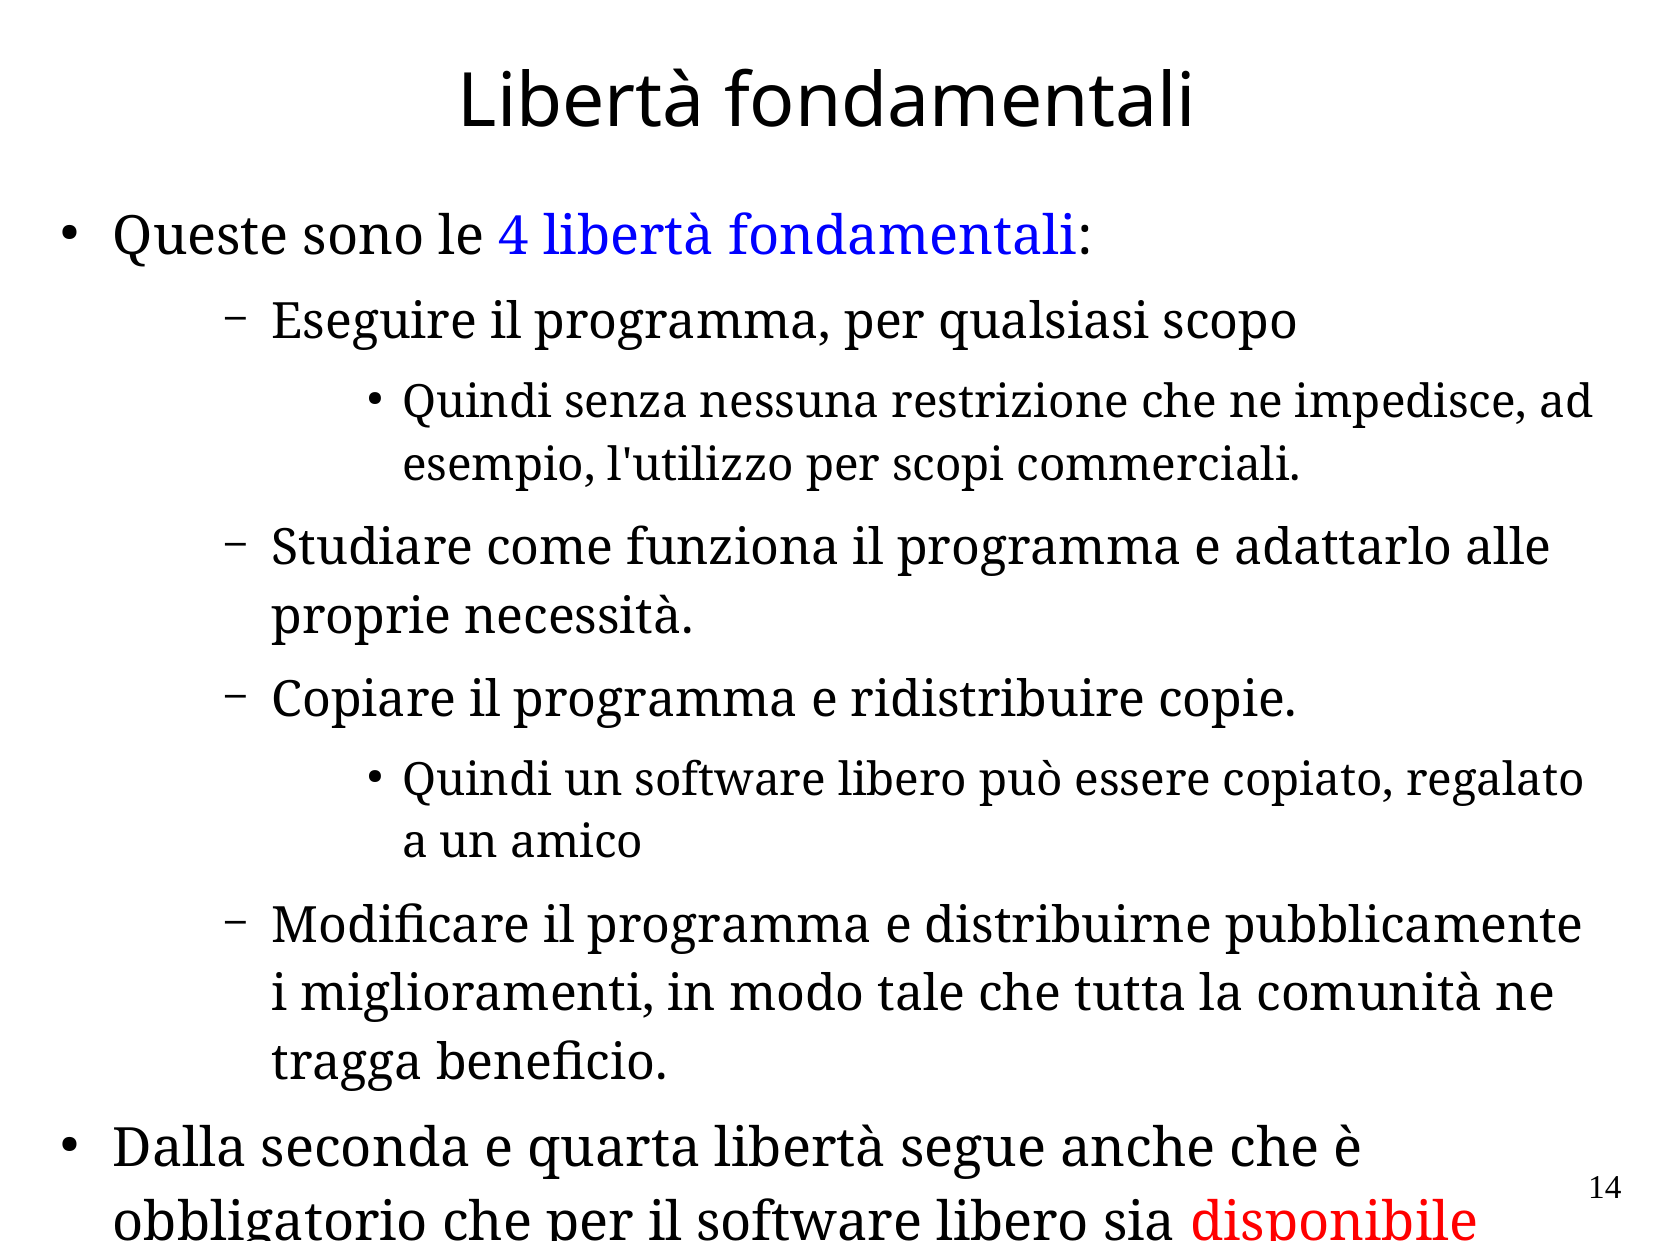

# Libertà fondamentali
Queste sono le 4 libertà fondamentali:
Eseguire il programma, per qualsiasi scopo
Quindi senza nessuna restrizione che ne impedisce, ad esempio, l'utilizzo per scopi commerciali.
Studiare come funziona il programma e adattarlo alle proprie necessità.
Copiare il programma e ridistribuire copie.
Quindi un software libero può essere copiato, regalato a un amico
Modificare il programma e distribuirne pubblicamente i miglioramenti, in modo tale che tutta la comunità ne tragga beneficio.
Dalla seconda e quarta libertà segue anche che è obbligatorio che per il software libero sia disponibile pubblicamente il codice sorgente. Modificare un programma senza codice sorgente è impossibile.